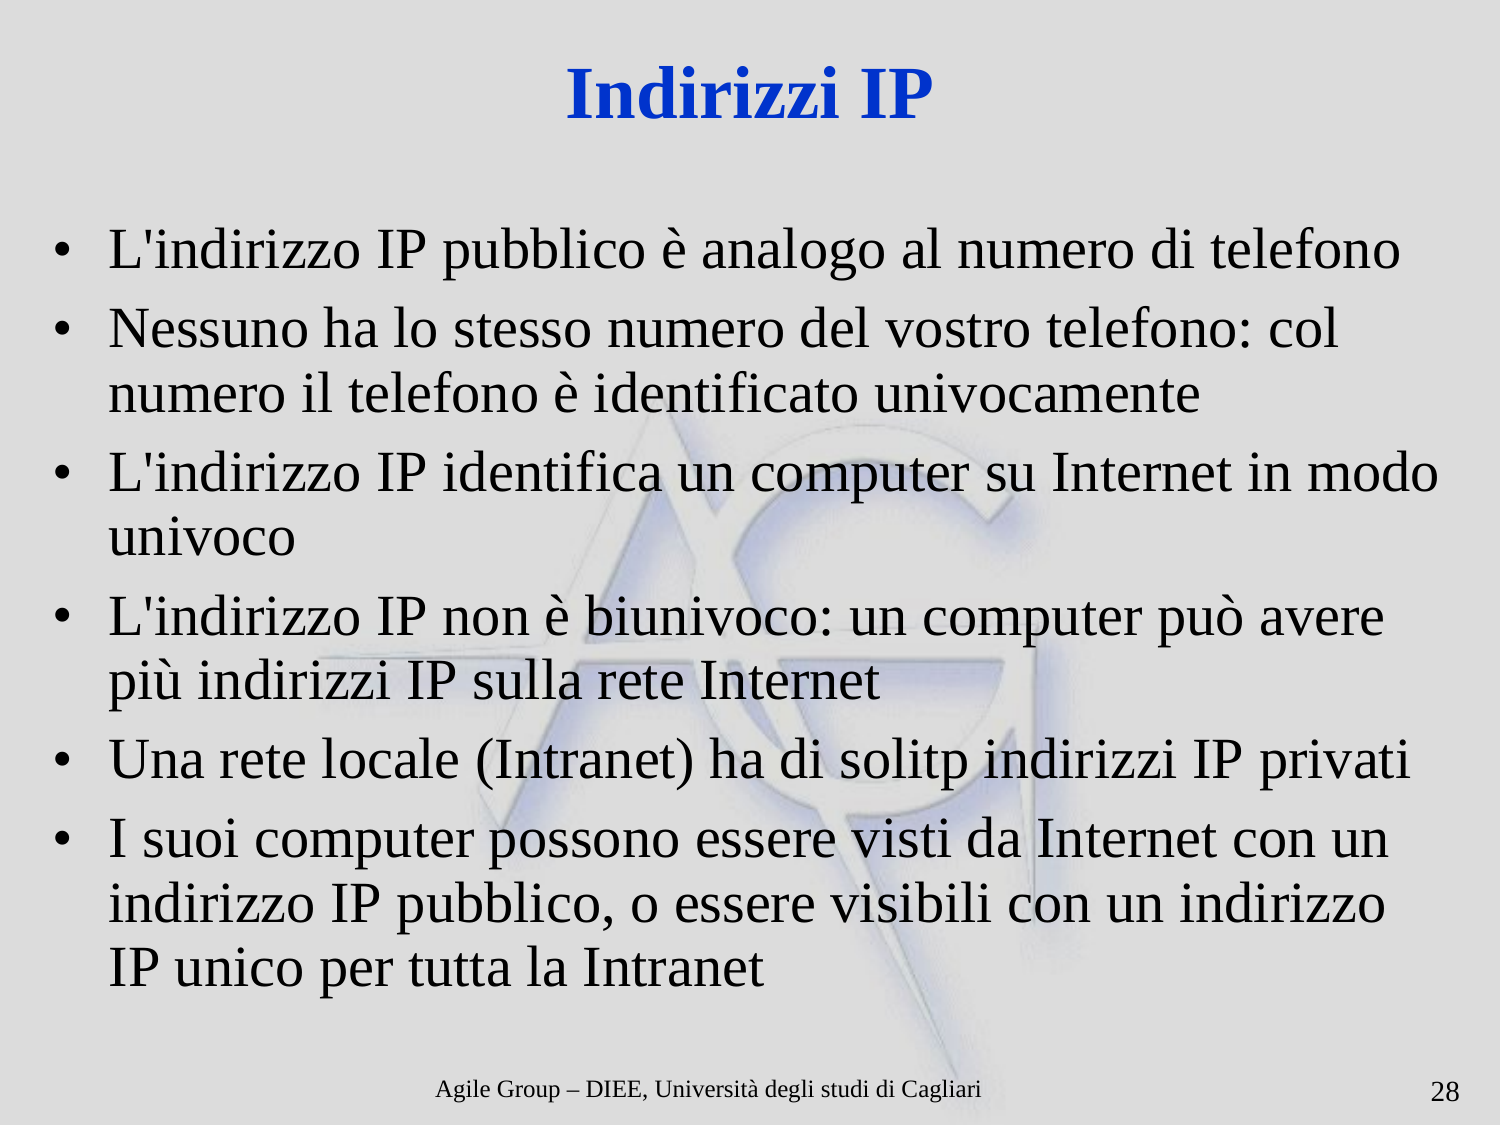

# Indirizzi IP
L'indirizzo IP pubblico è analogo al numero di telefono
Nessuno ha lo stesso numero del vostro telefono: col numero il telefono è identificato univocamente
L'indirizzo IP identifica un computer su Internet in modo univoco
L'indirizzo IP non è biunivoco: un computer può avere più indirizzi IP sulla rete Internet
Una rete locale (Intranet) ha di solitp indirizzi IP privati
I suoi computer possono essere visti da Internet con un indirizzo IP pubblico, o essere visibili con un indirizzo IP unico per tutta la Intranet
28